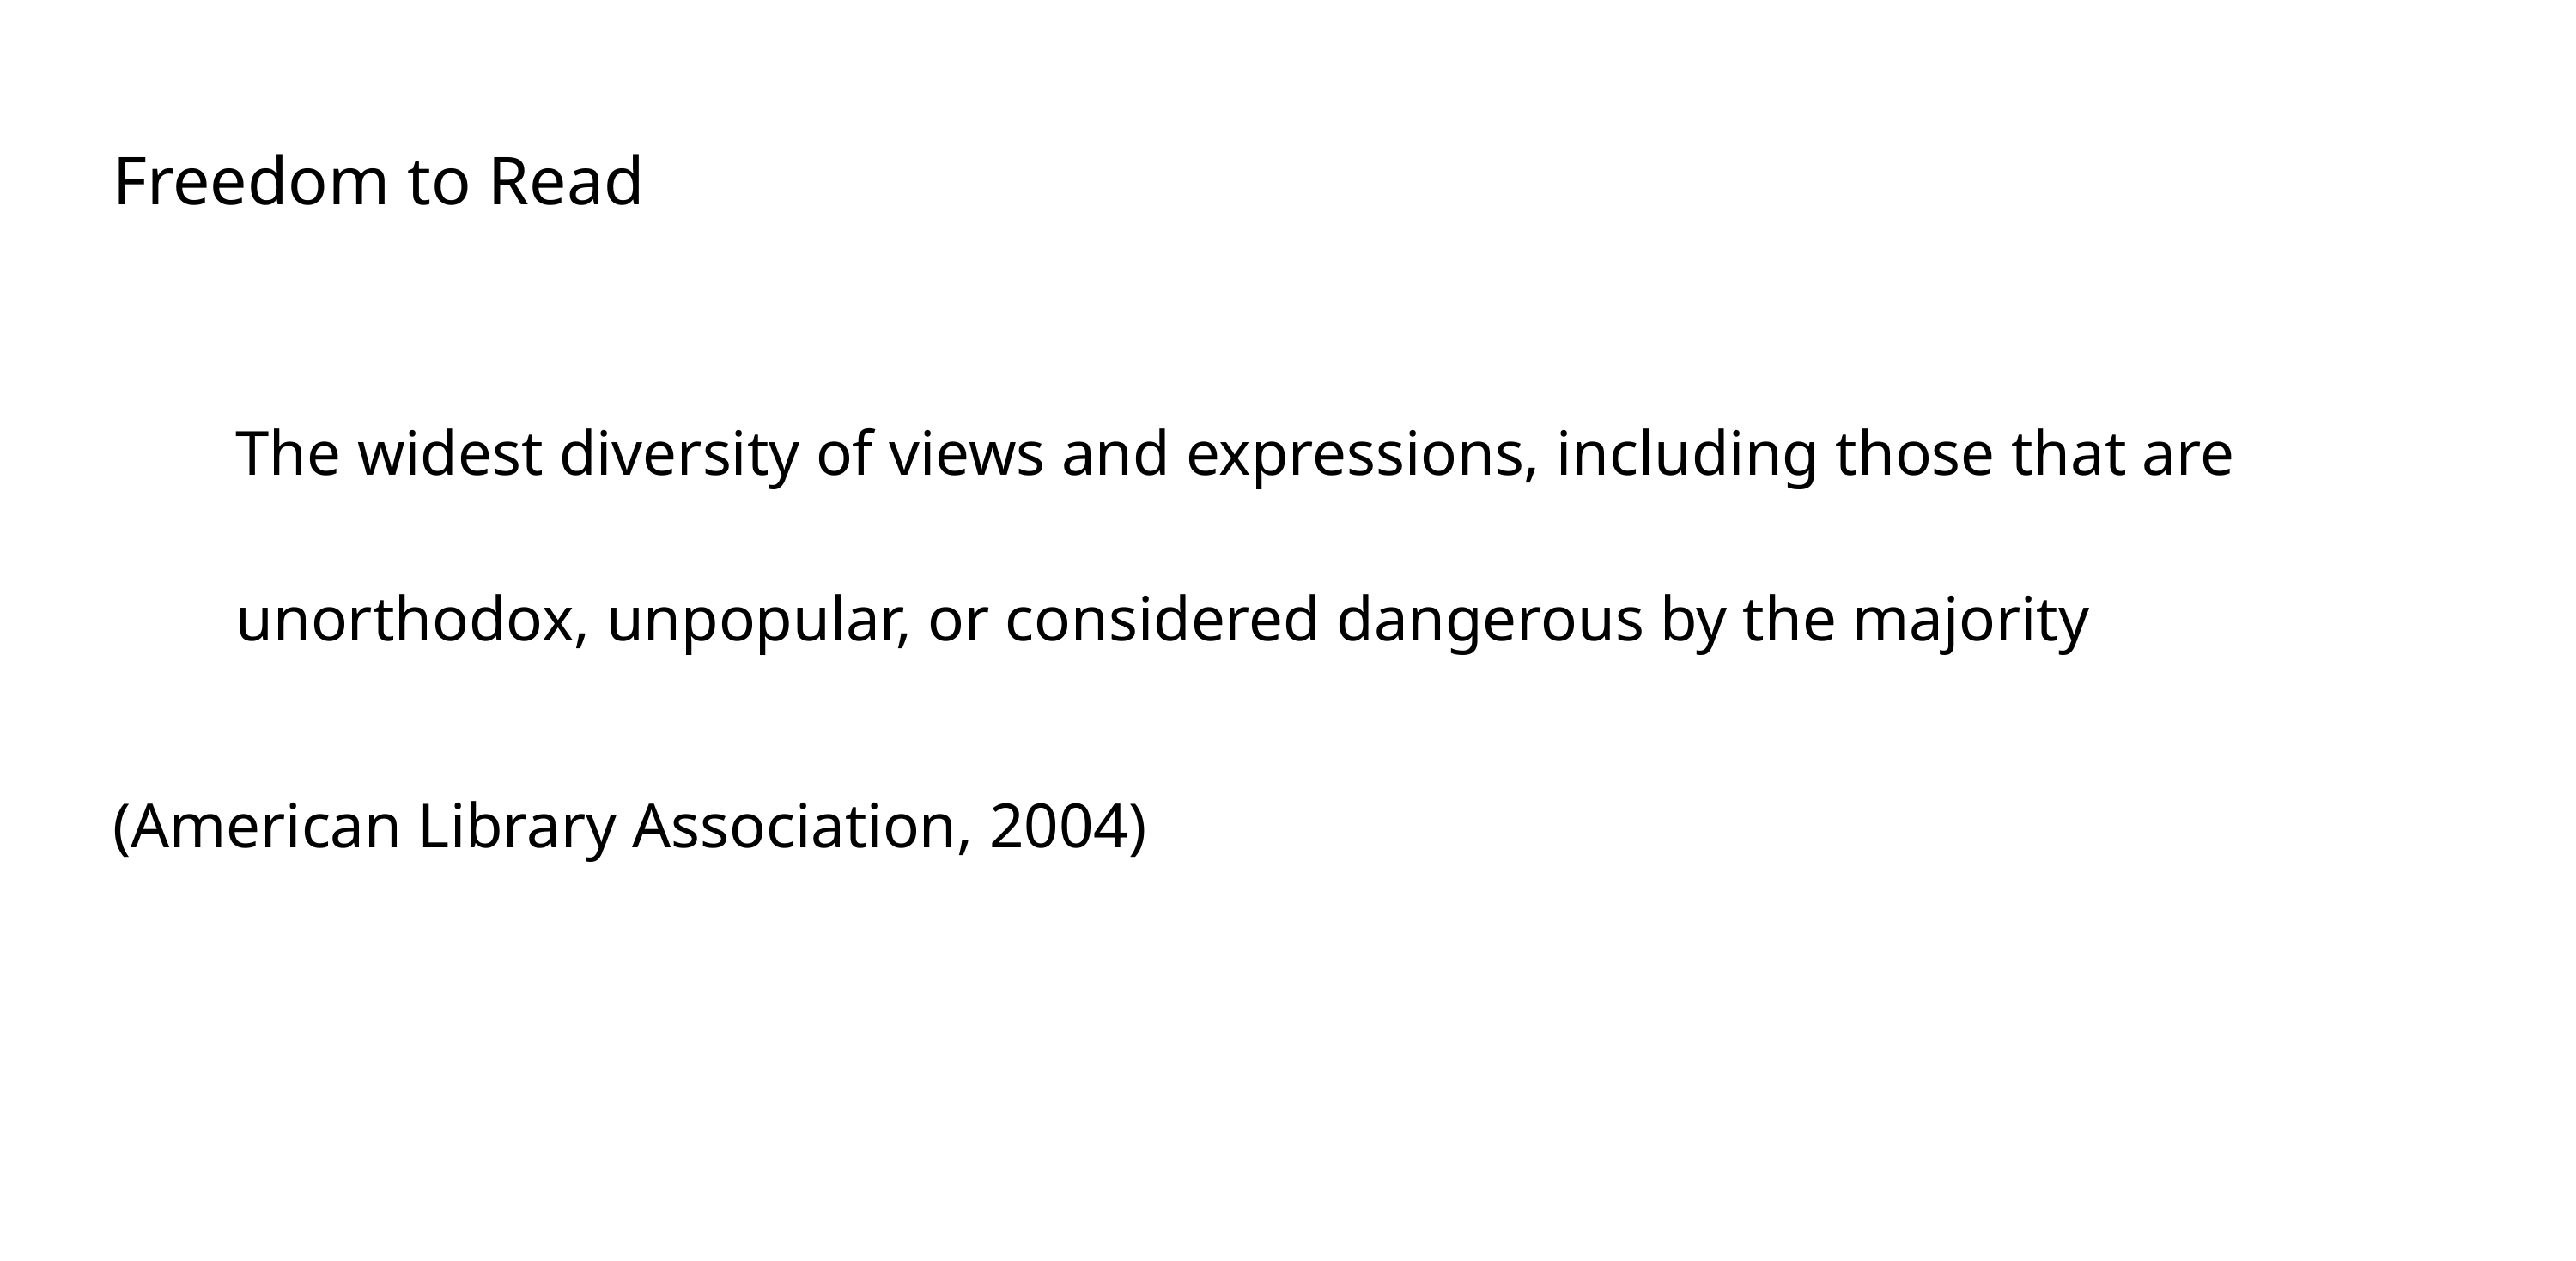

# Freedom to Read
The widest diversity of views and expressions, including those that are unorthodox, unpopular, or considered dangerous by the majority
(American Library Association, 2004)